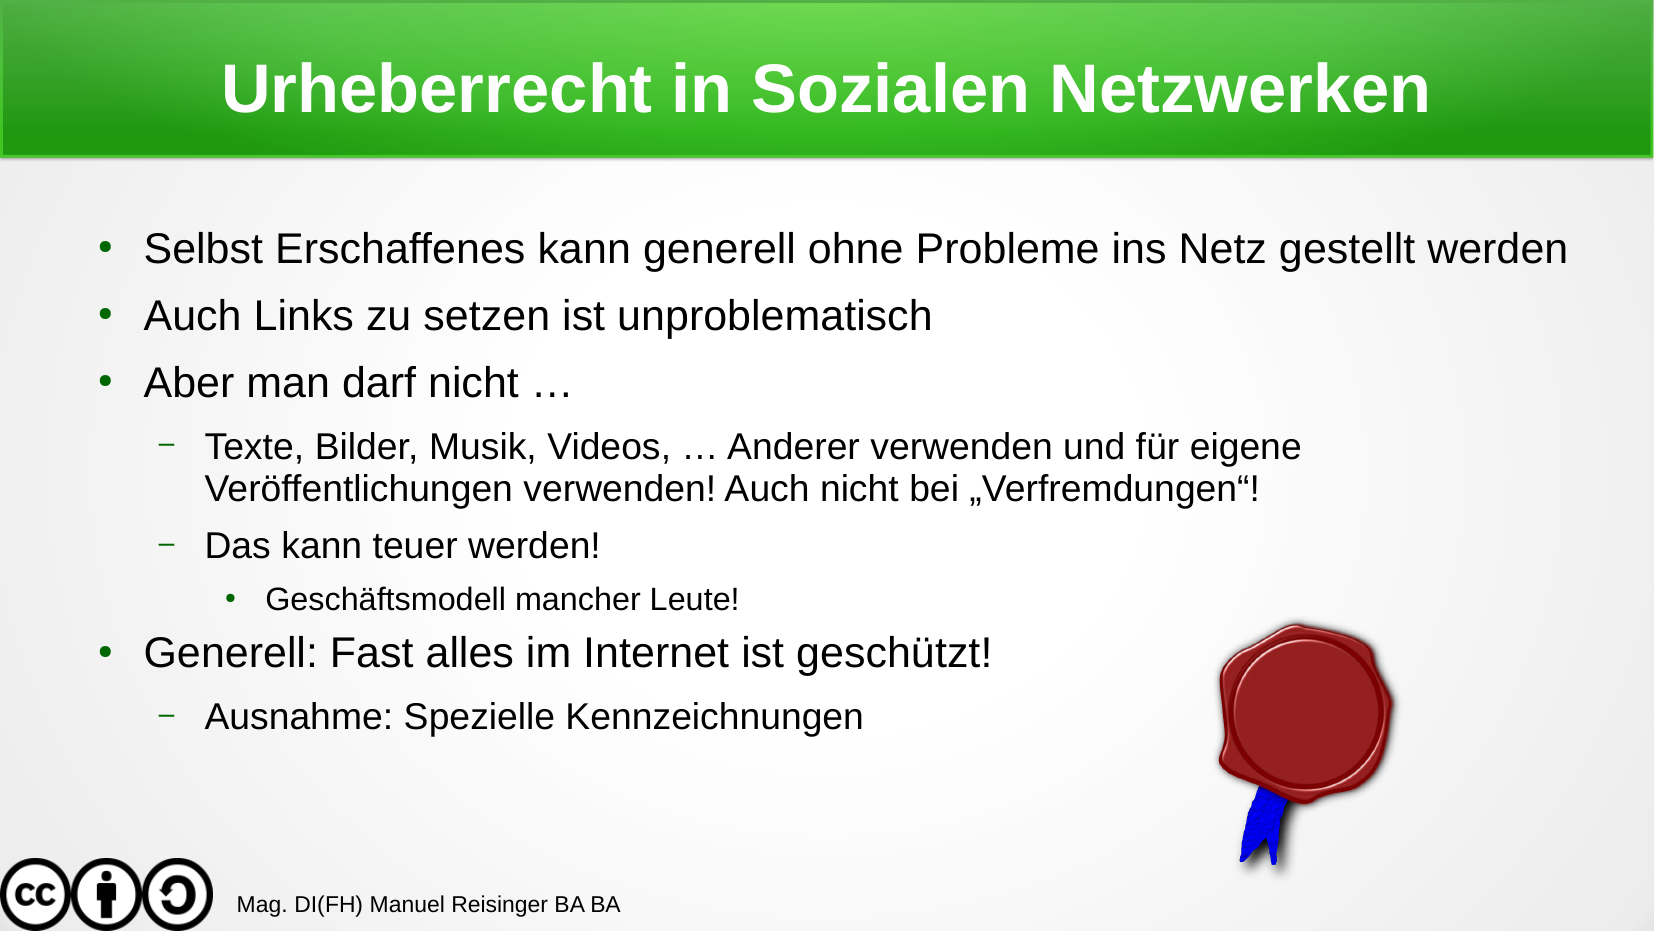

# Urheberrecht in Sozialen Netzwerken
Selbst Erschaffenes kann generell ohne Probleme ins Netz gestellt werden
Auch Links zu setzen ist unproblematisch
Aber man darf nicht …
Texte, Bilder, Musik, Videos, … Anderer verwenden und für eigene Veröffentlichungen verwenden! Auch nicht bei „Verfremdungen“!
Das kann teuer werden!
Geschäftsmodell mancher Leute!
Generell: Fast alles im Internet ist geschützt!
Ausnahme: Spezielle Kennzeichnungen